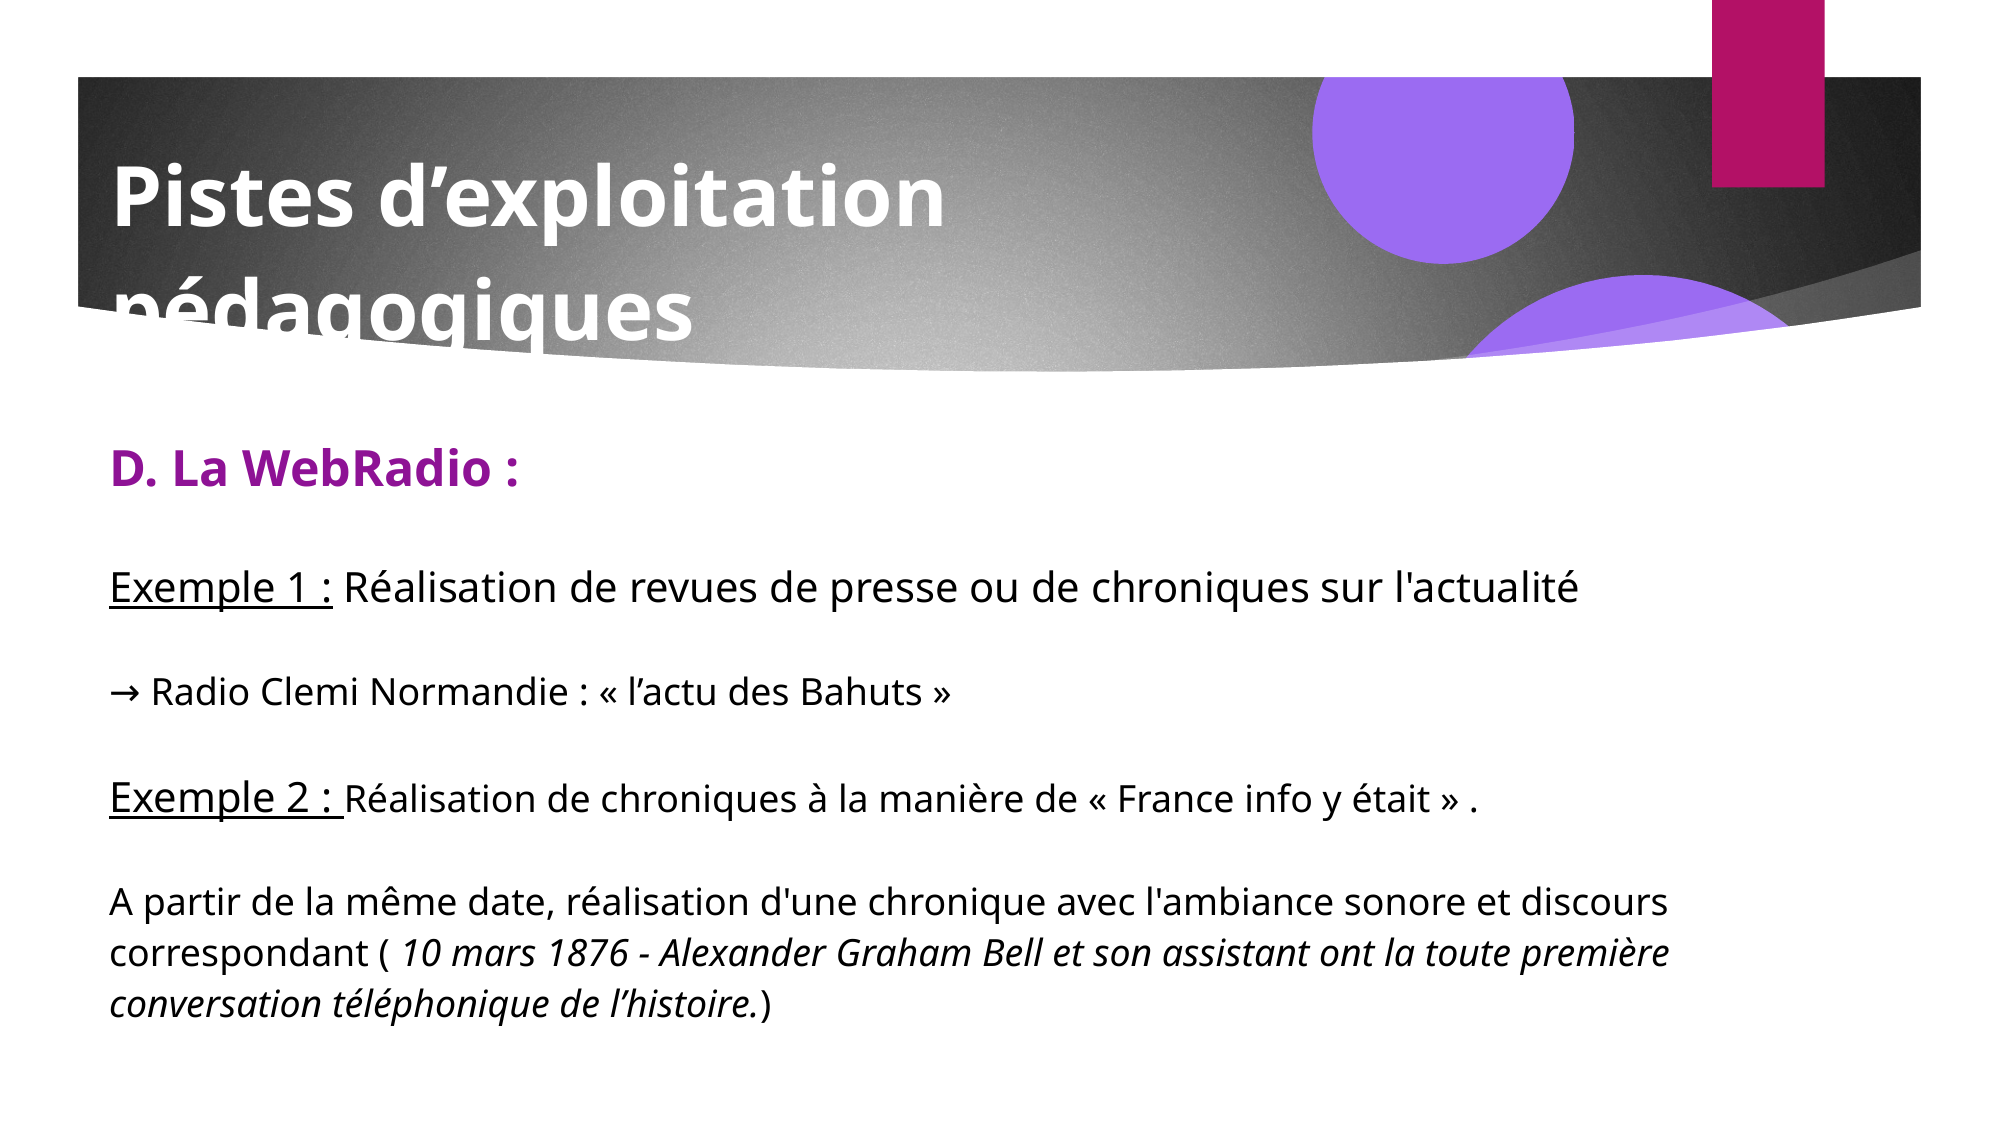

# Pistes d’exploitation pédagogiques
D. La WebRadio :
Exemple 1 : Réalisation de revues de presse ou de chroniques sur l'actualité
→ Radio Clemi Normandie : « l’actu des Bahuts »
Exemple 2 : Réalisation de chroniques à la manière de « France info y était » .
A partir de la même date, réalisation d'une chronique avec l'ambiance sonore et discours correspondant ( 10 mars 1876 - Alexander Graham Bell et son assistant ont la toute première conversation téléphonique de l’histoire.)